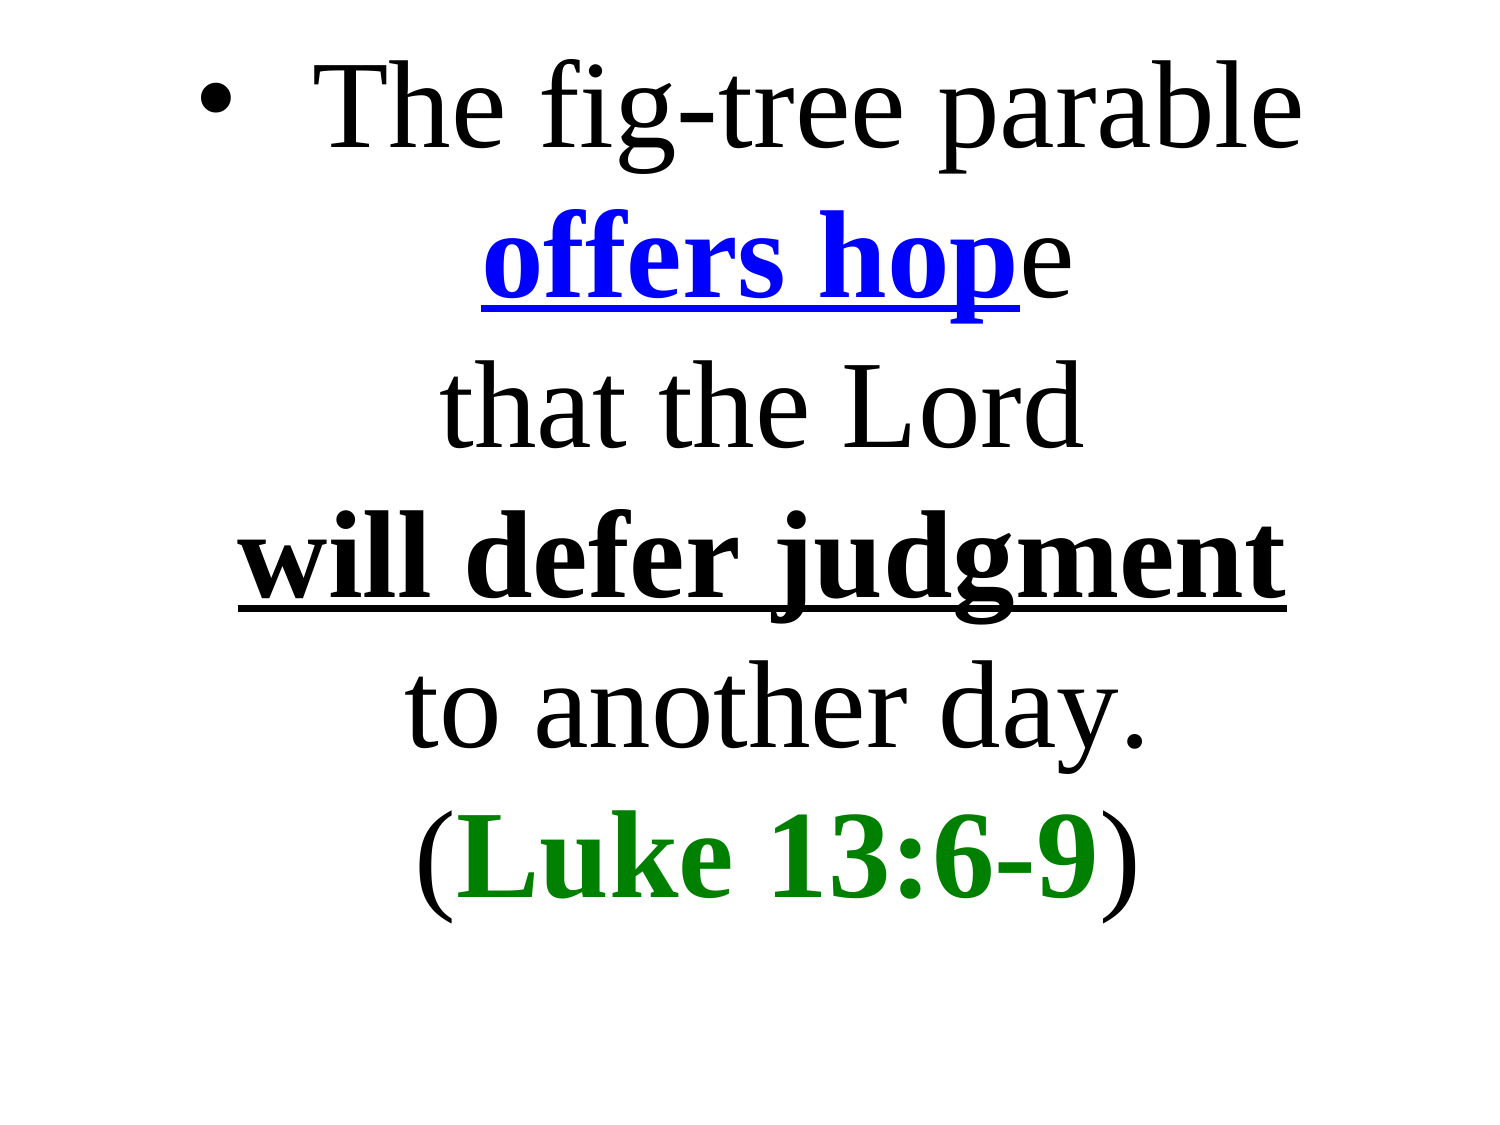

# The fig-tree parable offers hope that the Lord will defer judgment to another day. (Luke 13:6-9)